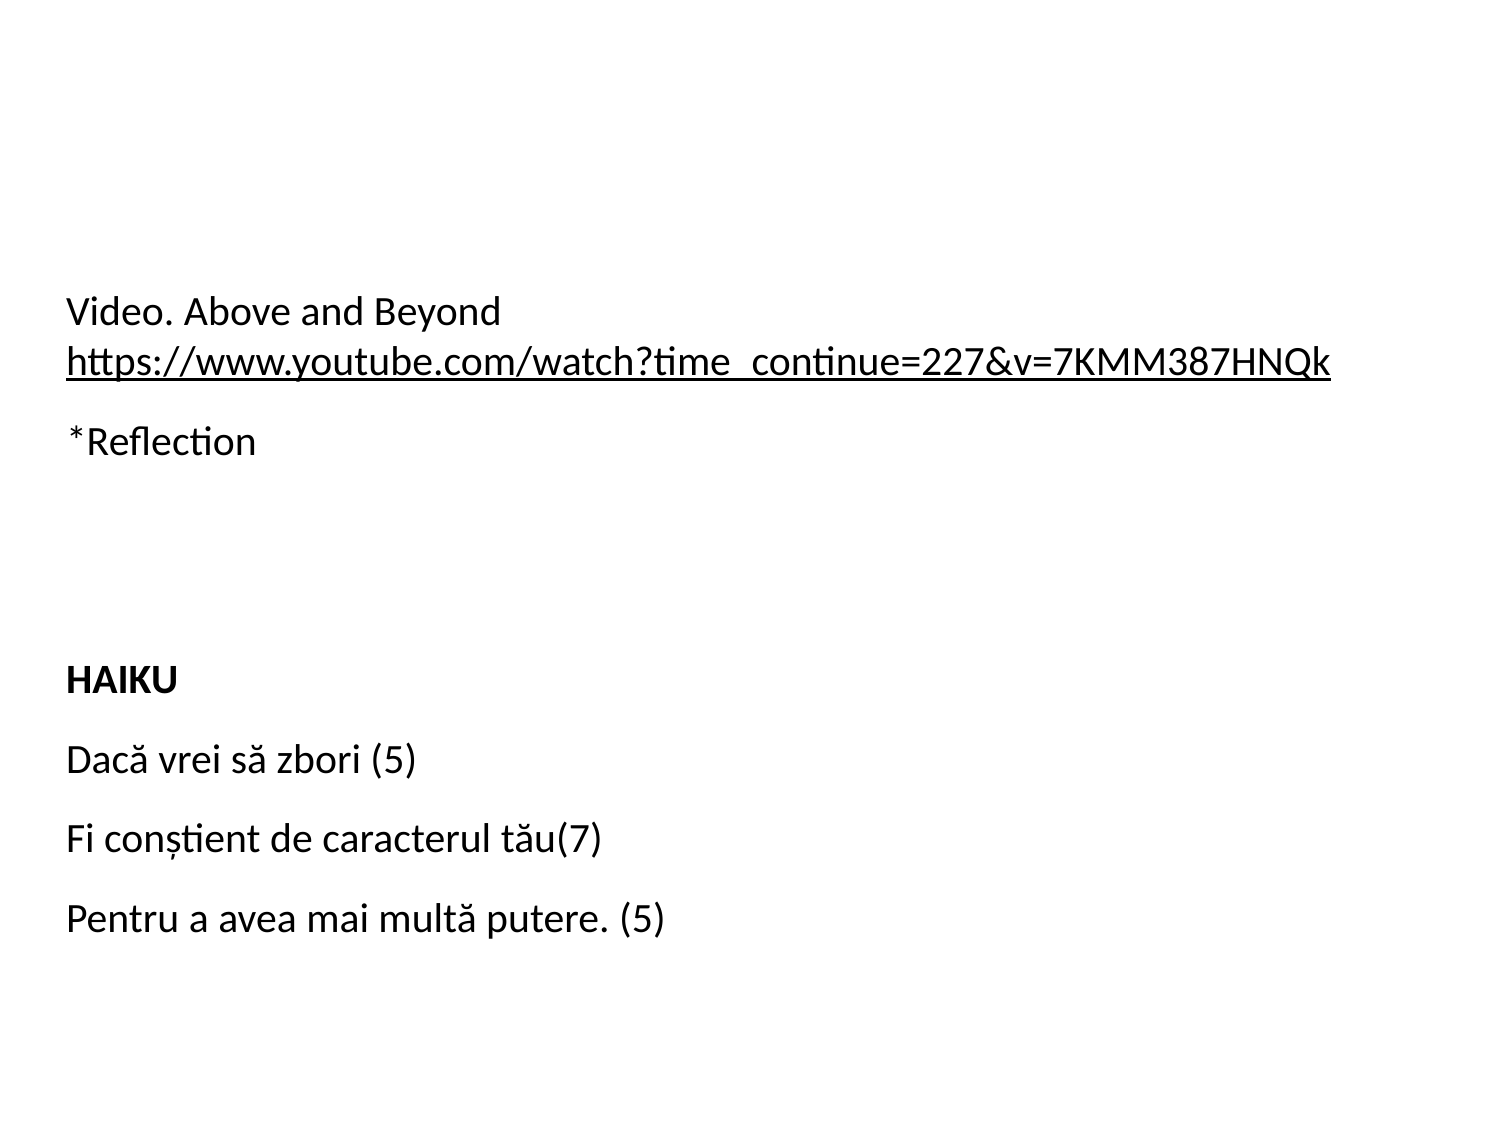

# Video. Above and Beyond https://www.youtube.com/watch?time_continue=227&v=7KMM387HNQk
*Reflection
HAIKU
Dacă vrei să zbori (5)
Fi conștient de caracterul tău(7)
Pentru a avea mai multă putere. (5)